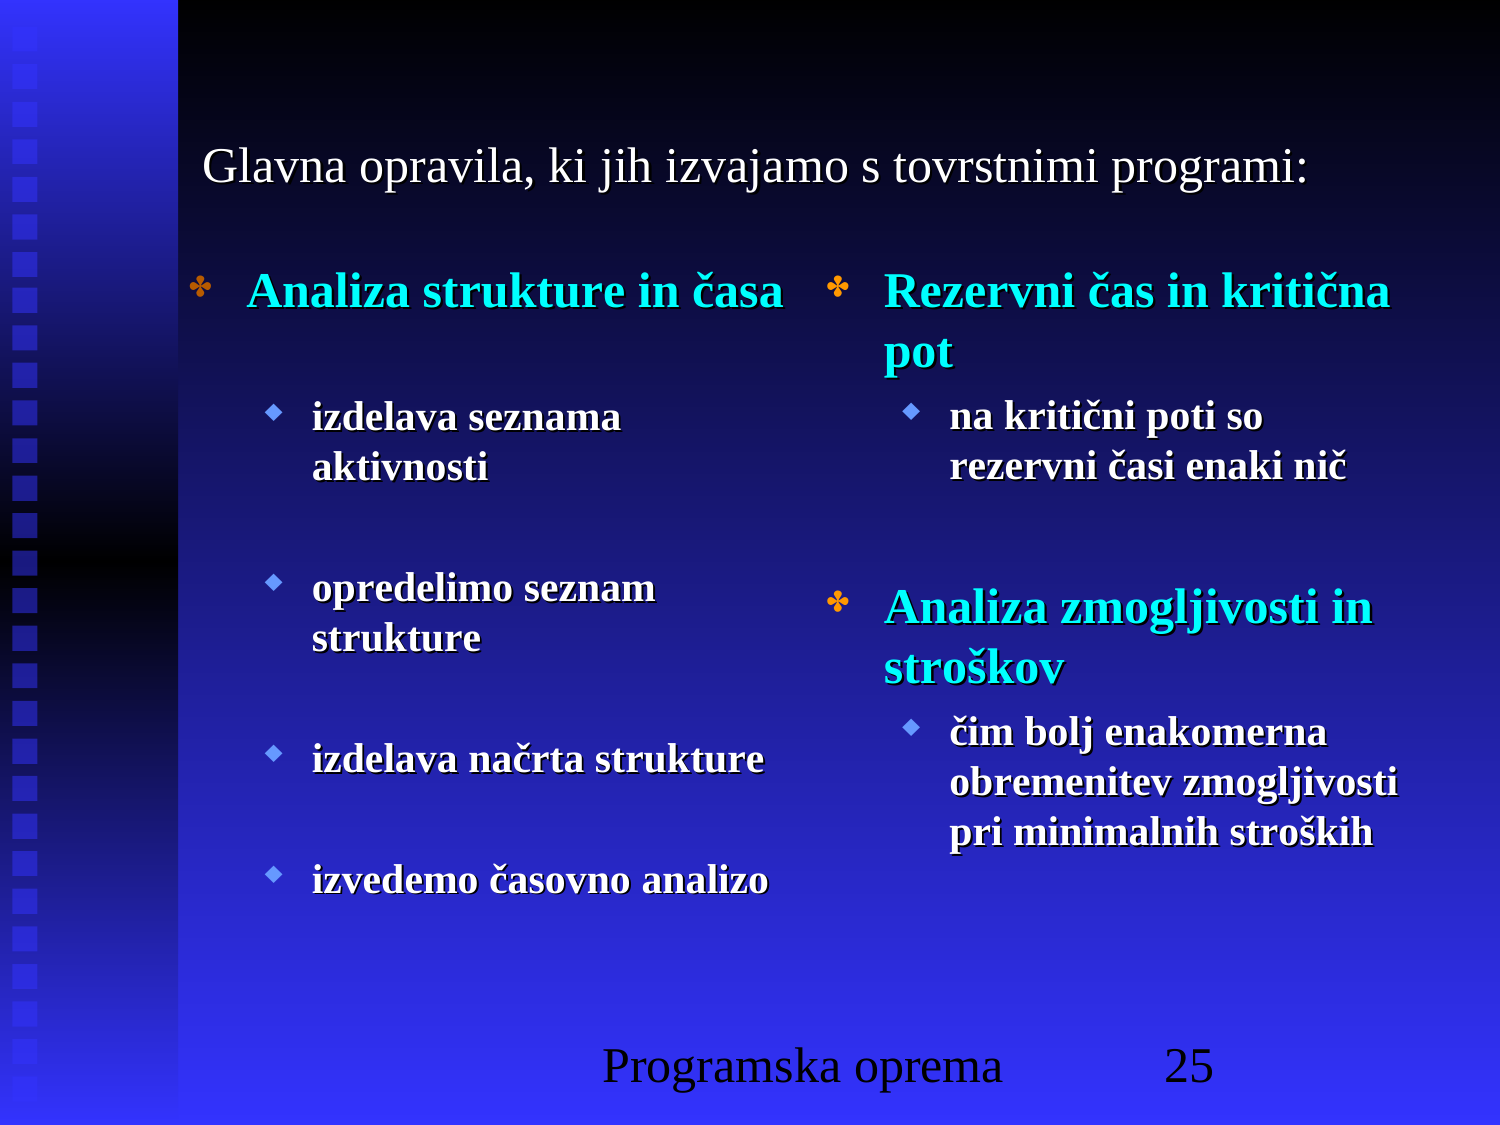

# Glavna opravila, ki jih izvajamo s tovrstnimi programi:
Analiza strukture in časa
izdelava seznama aktivnosti
opredelimo seznam strukture
izdelava načrta strukture
izvedemo časovno analizo
Rezervni čas in kritična pot
na kritični poti so rezervni časi enaki nič
Analiza zmogljivosti in stroškov
čim bolj enakomerna obremenitev zmogljivosti pri minimalnih stroških
Programska oprema
25